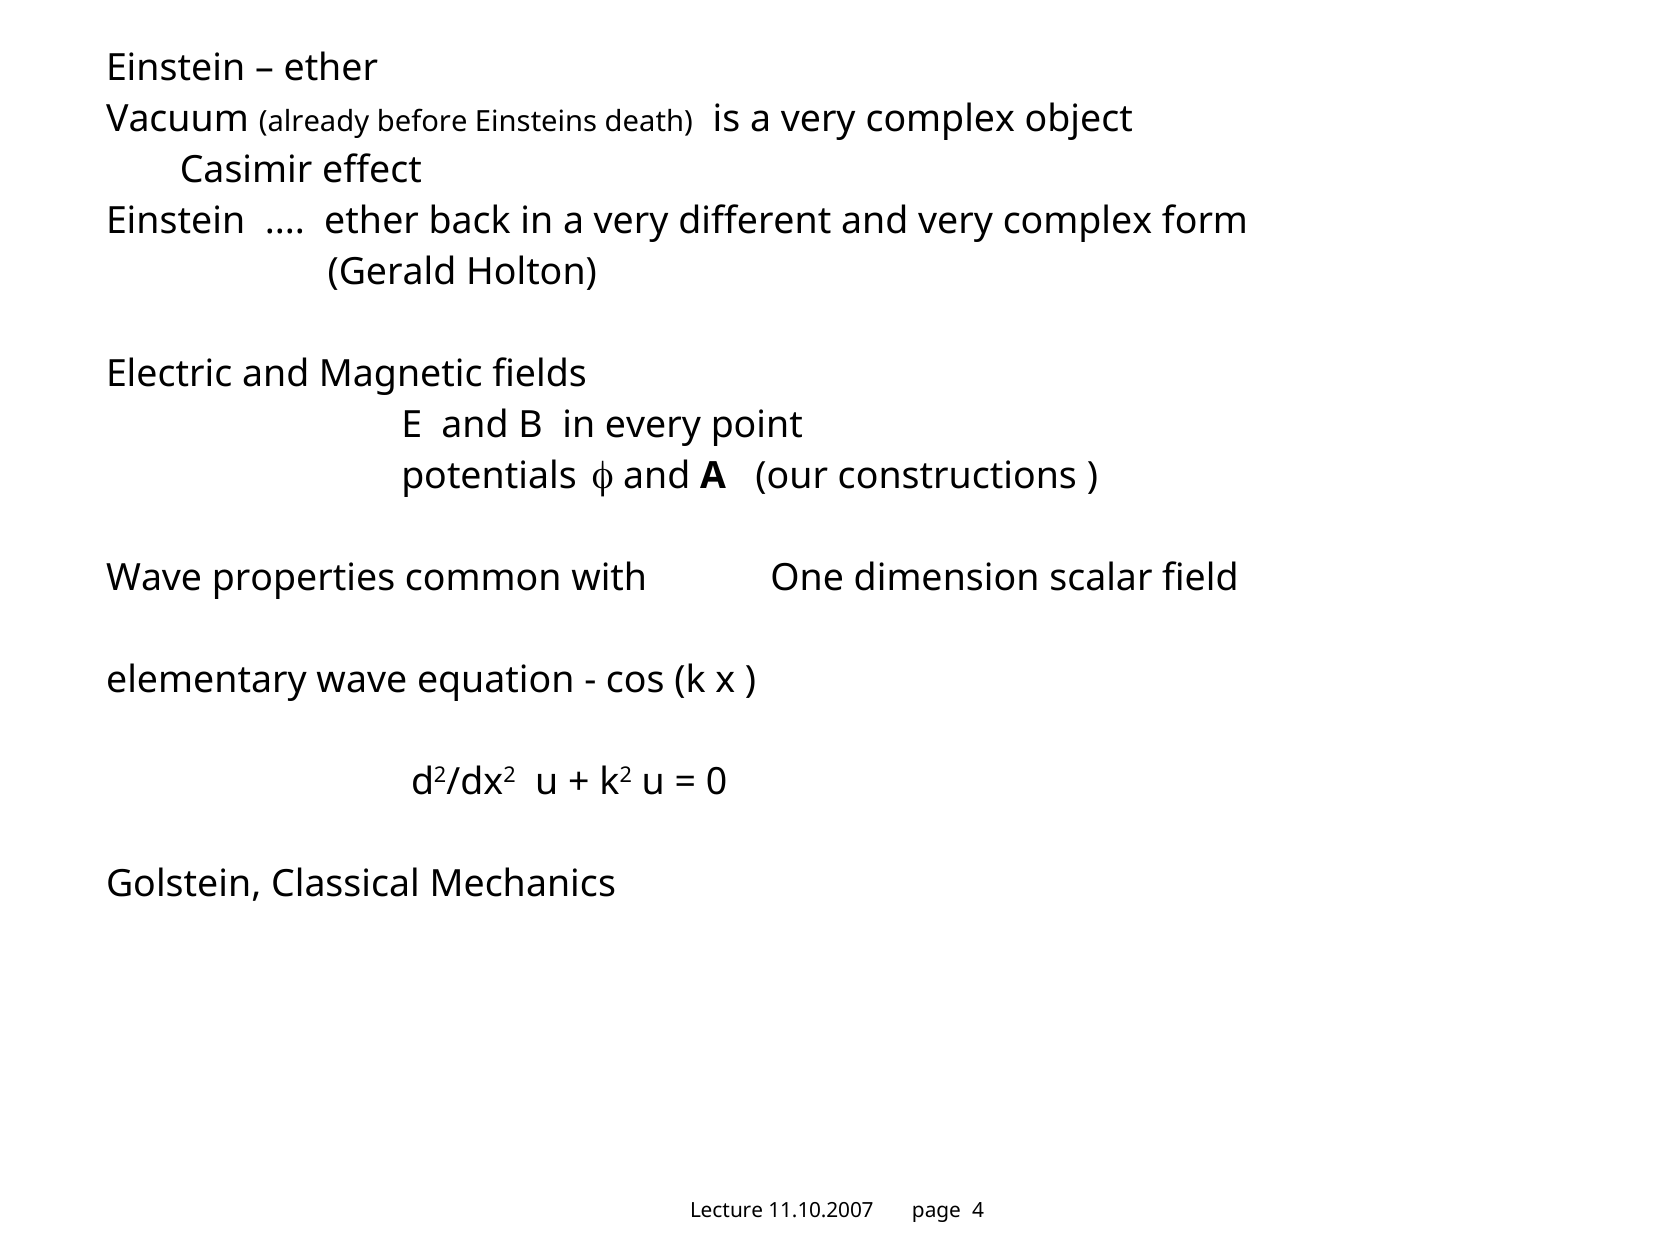

Einstein – ether
Vacuum (already before Einsteins death) is a very complex object
	Casimir effect
Einstein .... ether back in a very different and very complex form
			(Gerald Holton)
Electric and Magnetic fields
				E and B in every point
				potentials f and A (our constructions )
Wave properties common with 		One dimension scalar field
elementary wave equation - cos (k x )
				 d2/dx2 u + k2 u = 0
Golstein, Classical Mechanics